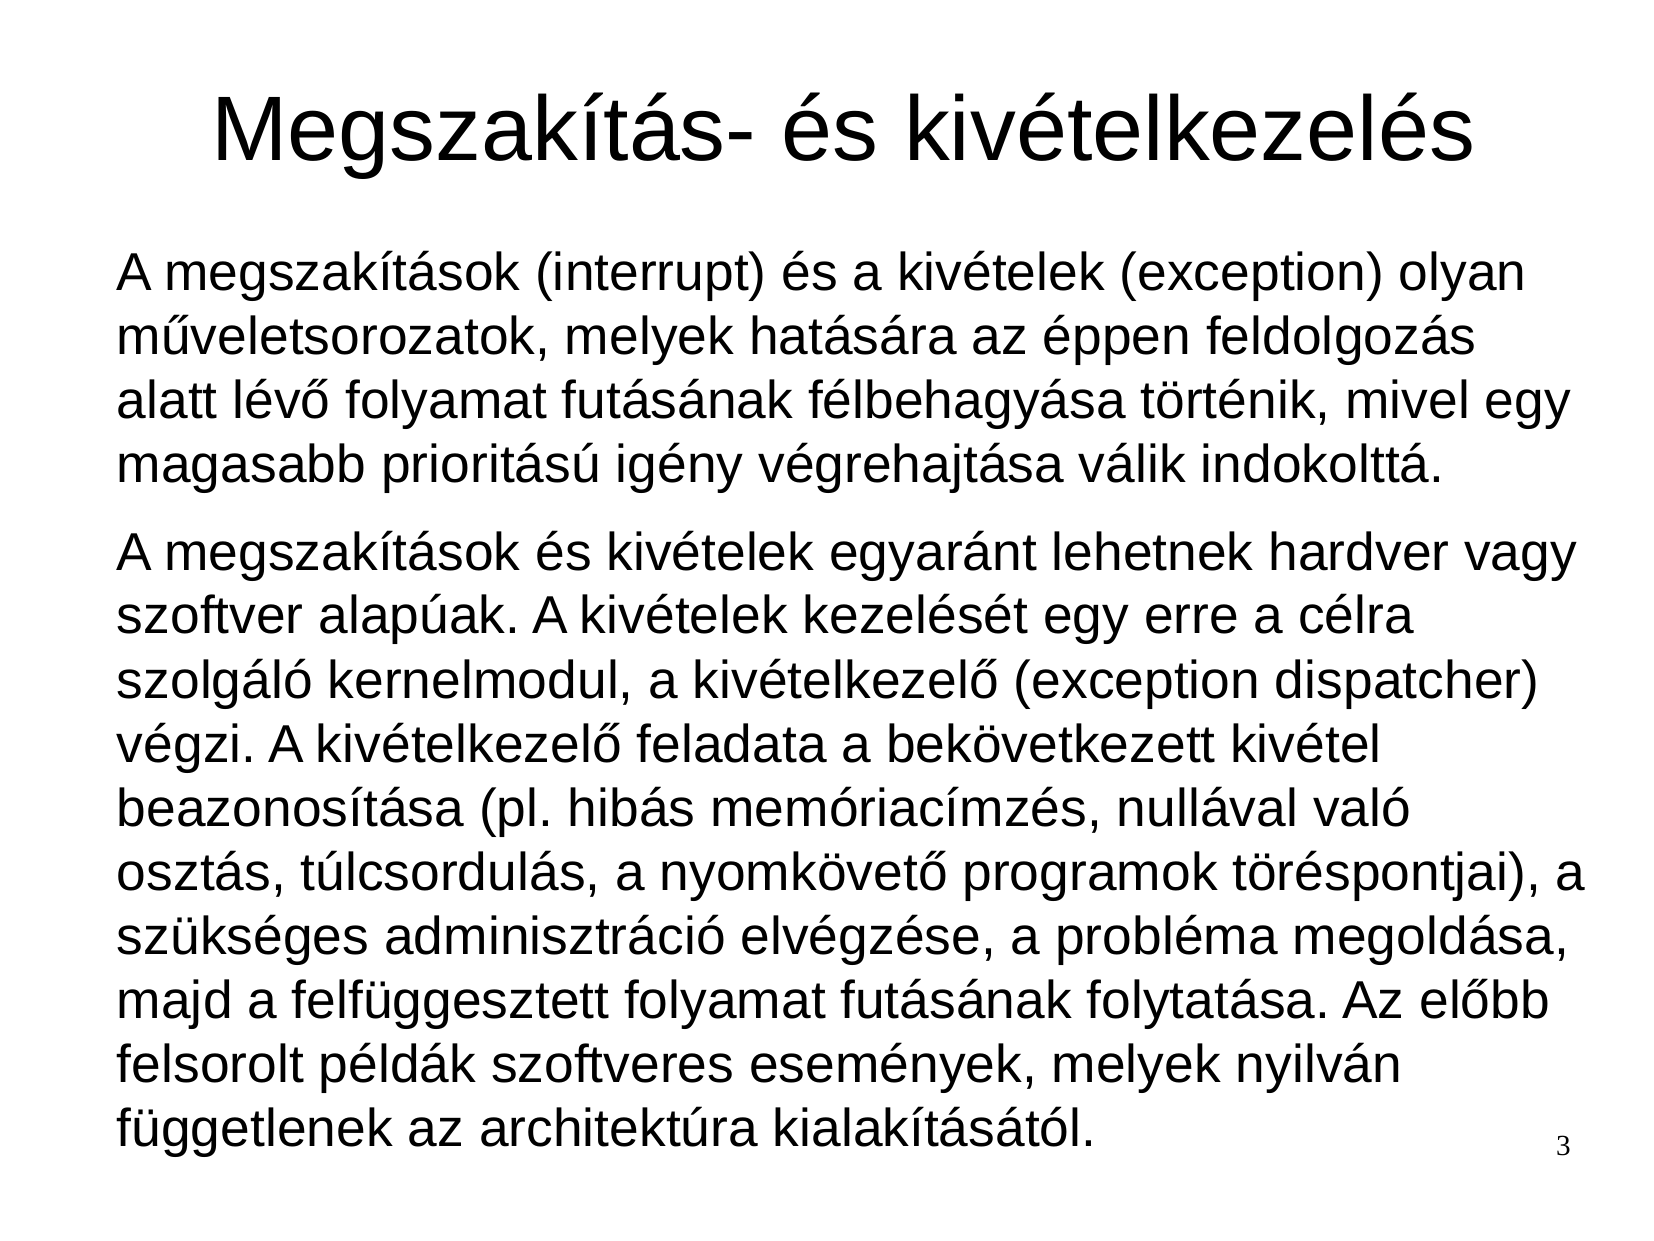

# Megszakítás- és kivételkezelés
A megszakítások (interrupt) és a kivételek (exception) olyan műveletsorozatok, melyek hatására az éppen feldolgozás alatt lévő folyamat futásának félbehagyása történik, mivel egy magasabb prioritású igény végrehajtása válik indokolttá.
A megszakítások és kivételek egyaránt lehetnek hardver vagy szoftver alapúak. A kivételek kezelését egy erre a célra szolgáló kernelmodul, a kivételkezelő (exception dispatcher) végzi. A kivételkezelő feladata a bekövetkezett kivétel beazonosítása (pl. hibás memóriacímzés, nullával való osztás, túlcsordulás, a nyomkövető programok töréspontjai), a szükséges adminisztráció elvégzése, a probléma megoldása, majd a felfüggesztett folyamat futásának folytatása. Az előbb felsorolt példák szoftveres események, melyek nyilván függetlenek az architektúra kialakításától.
3